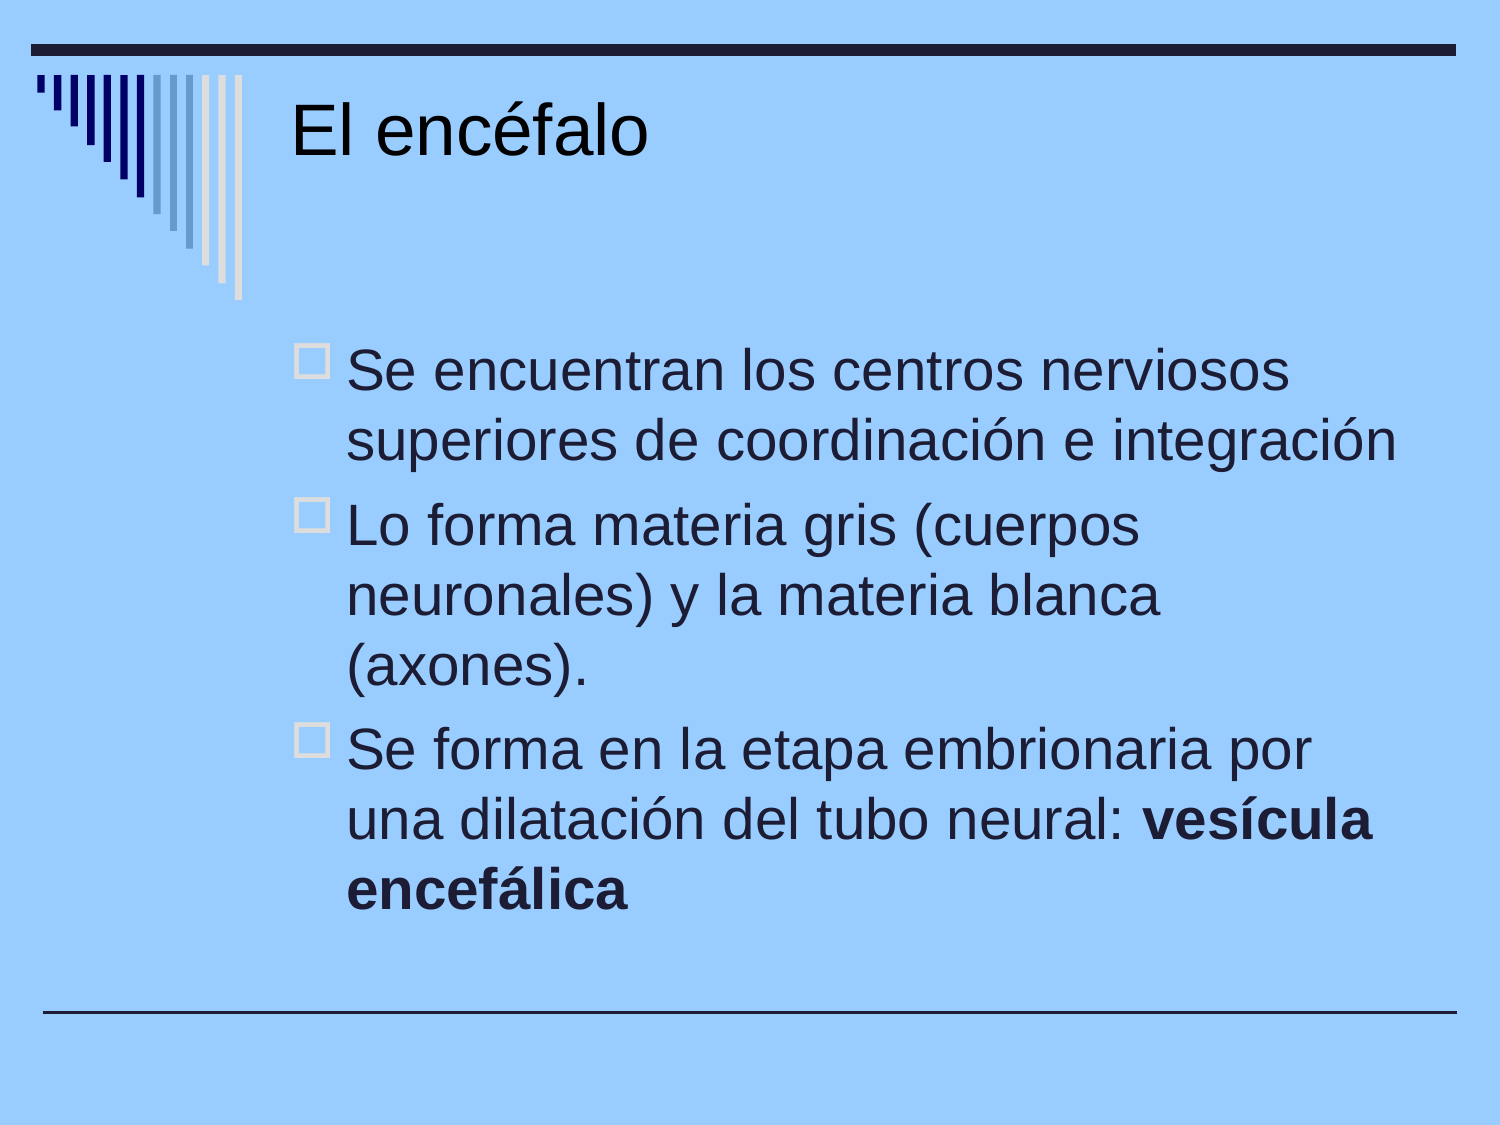

# El encéfalo
Se encuentran los centros nerviosos superiores de coordinación e integración
Lo forma materia gris (cuerpos neuronales) y la materia blanca (axones).
Se forma en la etapa embrionaria por una dilatación del tubo neural: vesícula encefálica